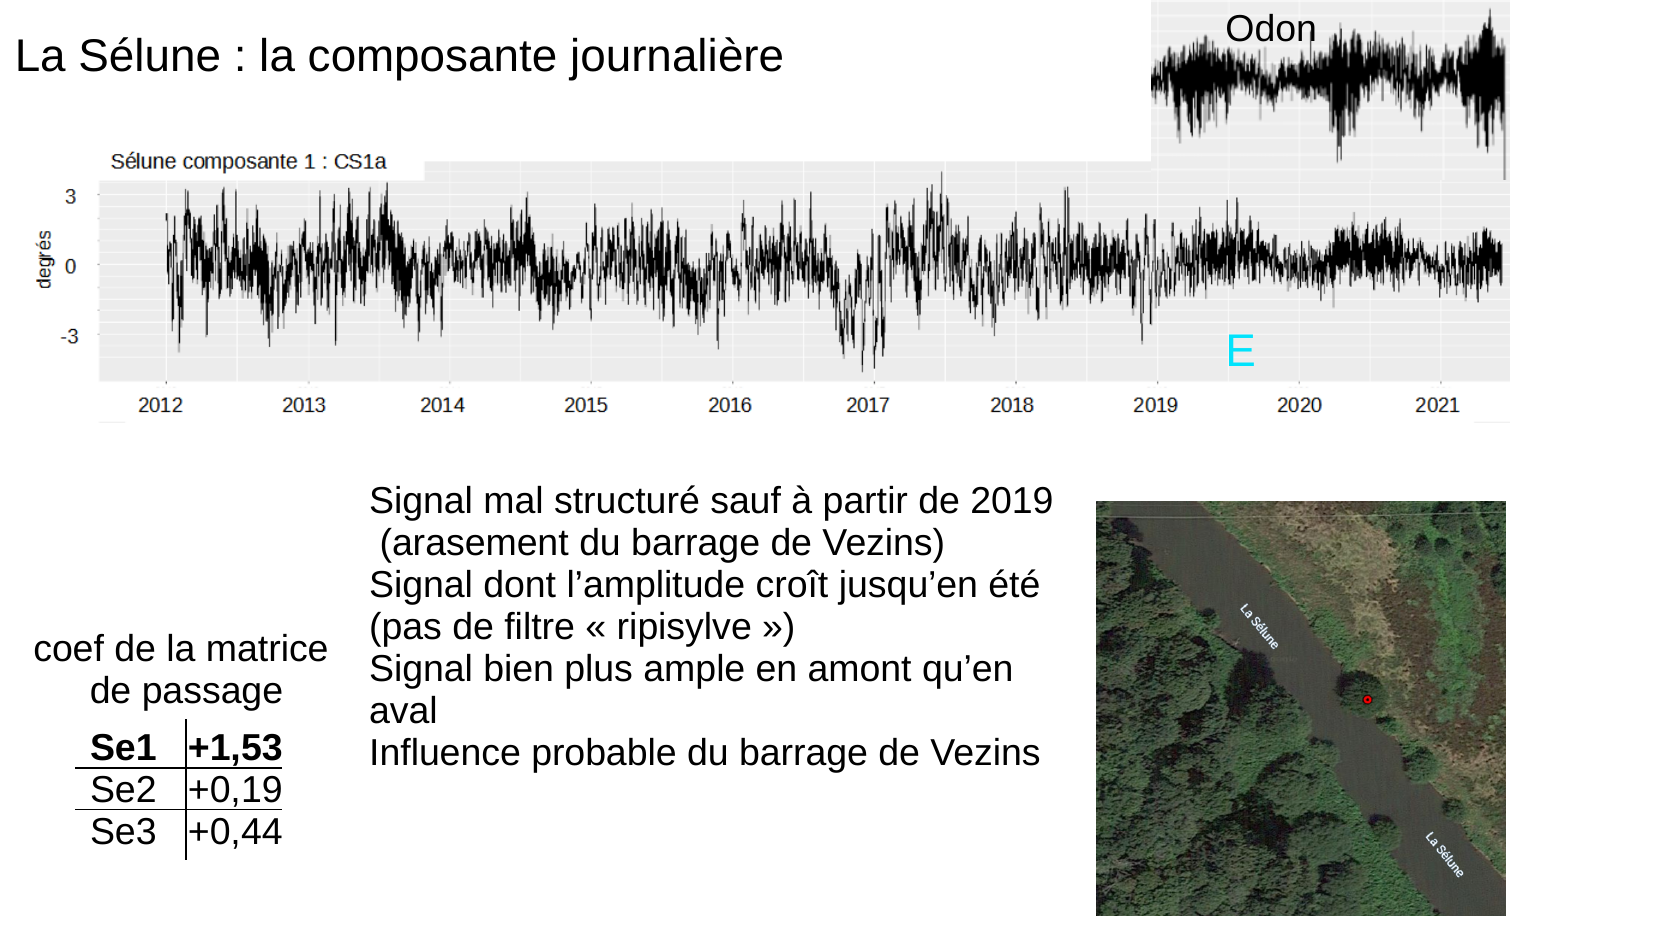

Odon
La Sélune : la composante journalière
E
Signal mal structuré sauf à partir de 2019
 (arasement du barrage de Vezins)
Signal dont l’amplitude croît jusqu’en été
(pas de filtre « ripisylve »)
Signal bien plus ample en amont qu’en
aval
Influence probable du barrage de Vezins
coef de la matrice
de passage
Se1  +1,53
Se2  +0,19
Se3  +0,44